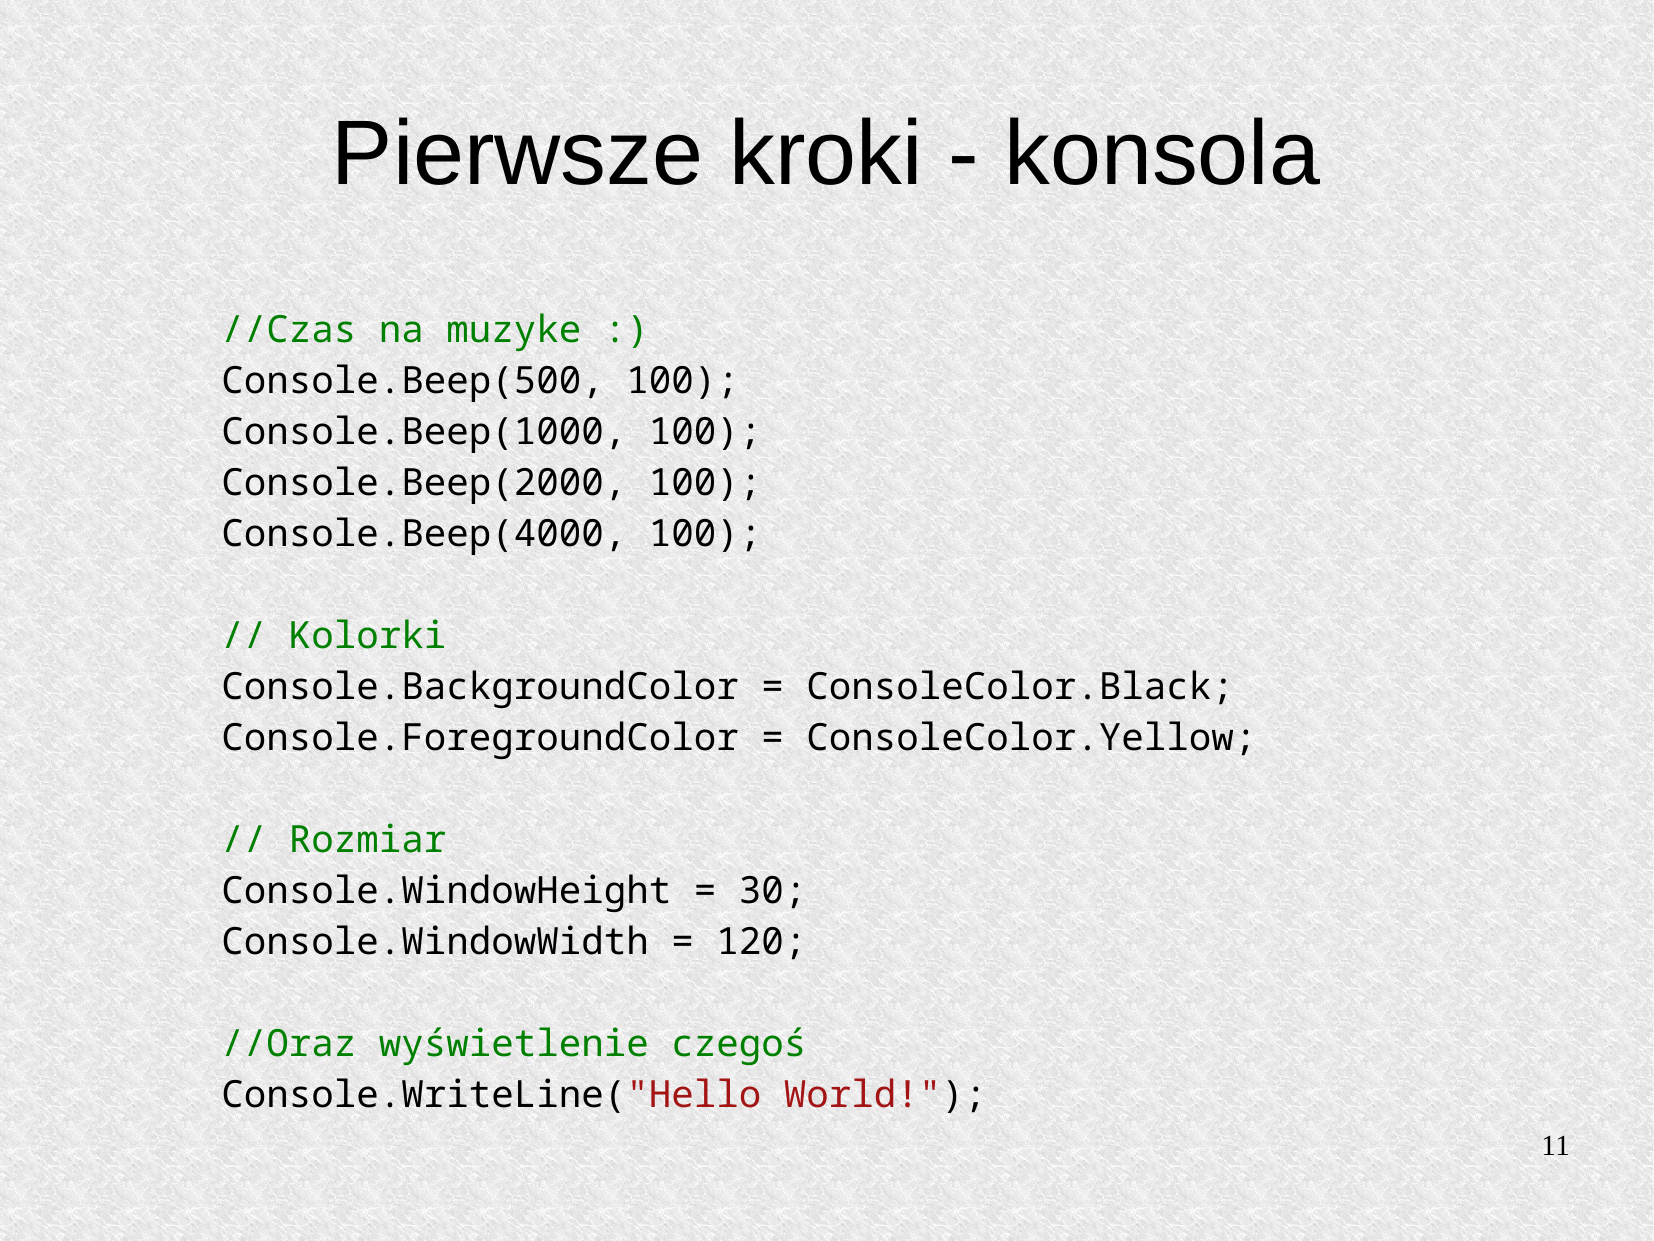

# Pierwsze kroki - konsola
//Czas na muzyke :)
Console.Beep(500, 100);
Console.Beep(1000, 100);
Console.Beep(2000, 100);
Console.Beep(4000, 100);
// Kolorki
Console.BackgroundColor = ConsoleColor.Black;
Console.ForegroundColor = ConsoleColor.Yellow;
// Rozmiar
Console.WindowHeight = 30;
Console.WindowWidth = 120;
//Oraz wyświetlenie czegoś
Console.WriteLine("Hello World!");
11